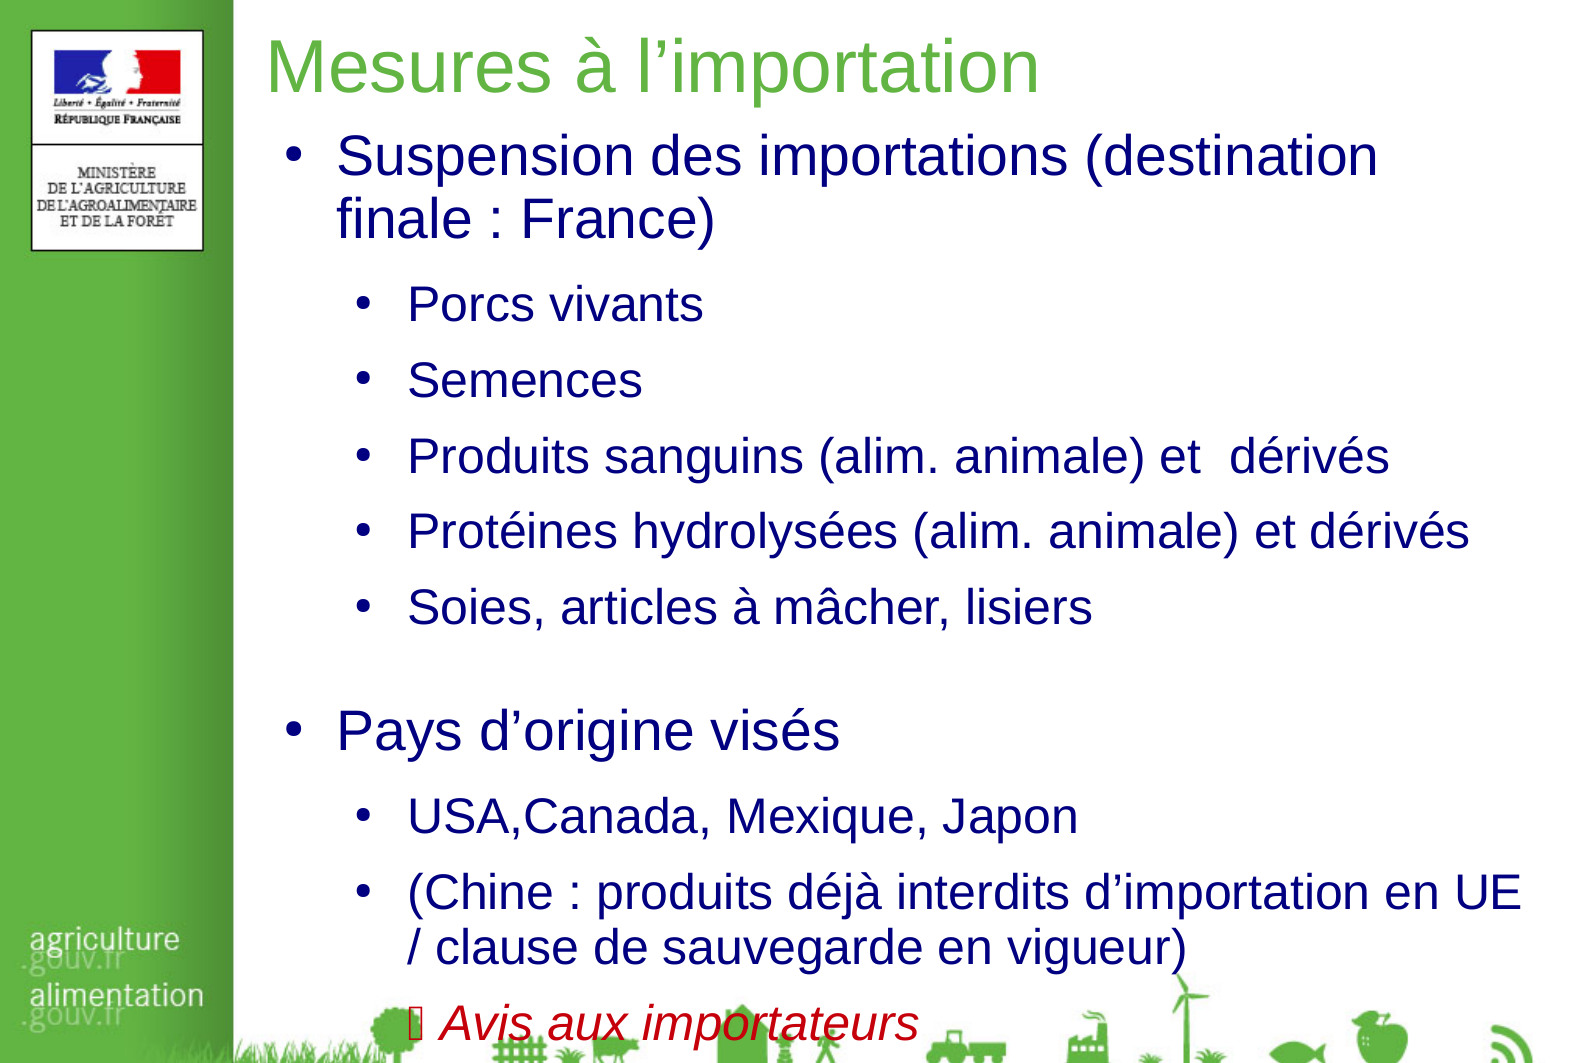

# Mesures à l’importation
Suspension des importations (destination finale : France)
Porcs vivants
Semences
Produits sanguins (alim. animale) et dérivés
Protéines hydrolysées (alim. animale) et dérivés
Soies, articles à mâcher, lisiers
Pays d’origine visés
USA,Canada, Mexique, Japon
(Chine : produits déjà interdits d’importation en UE / clause de sauvegarde en vigueur)
 Avis aux importateurs